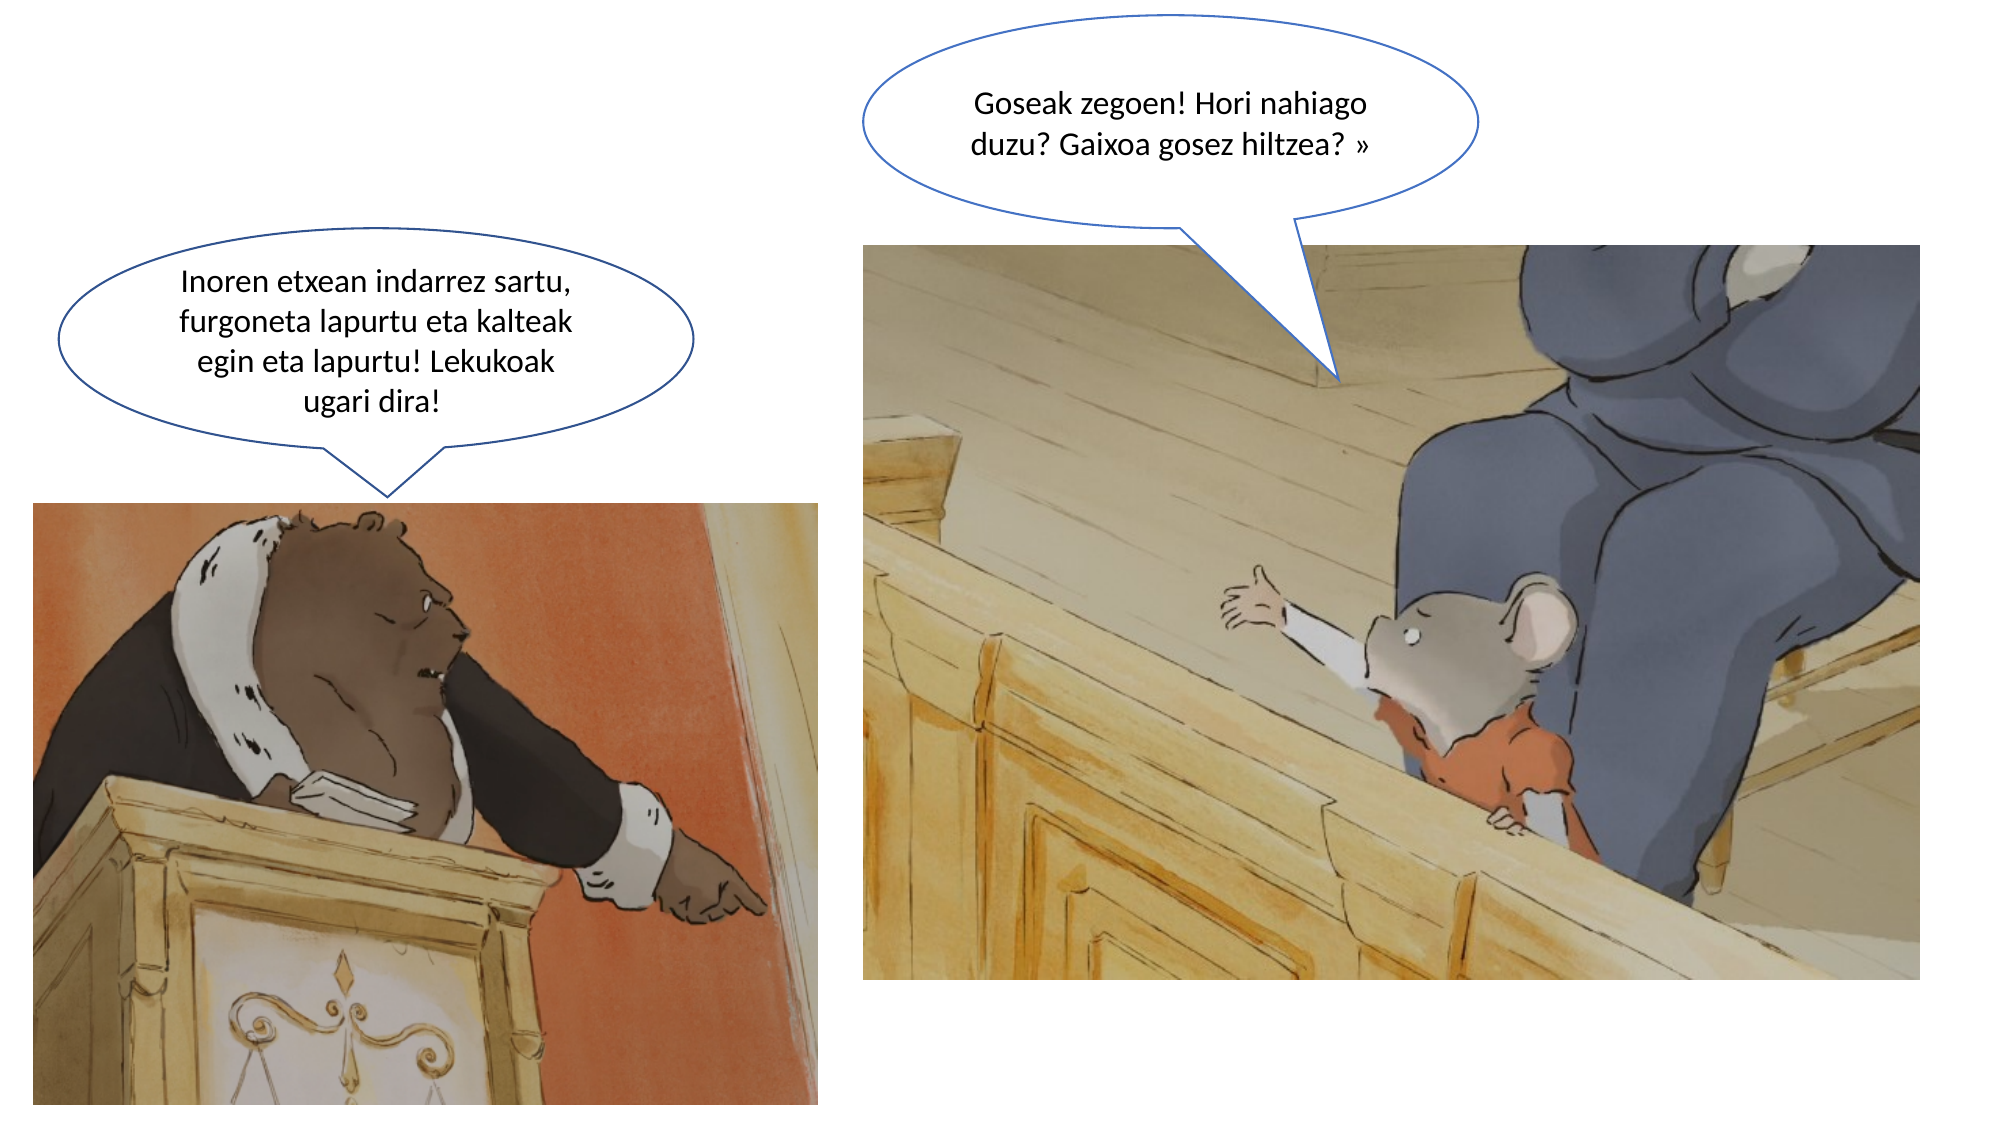

Goseak zegoen! Hori nahiago duzu? Gaixoa gosez hiltzea? »
Inoren etxean indarrez sartu, furgoneta lapurtu eta kalteak egin eta lapurtu! Lekukoak ugari dira!